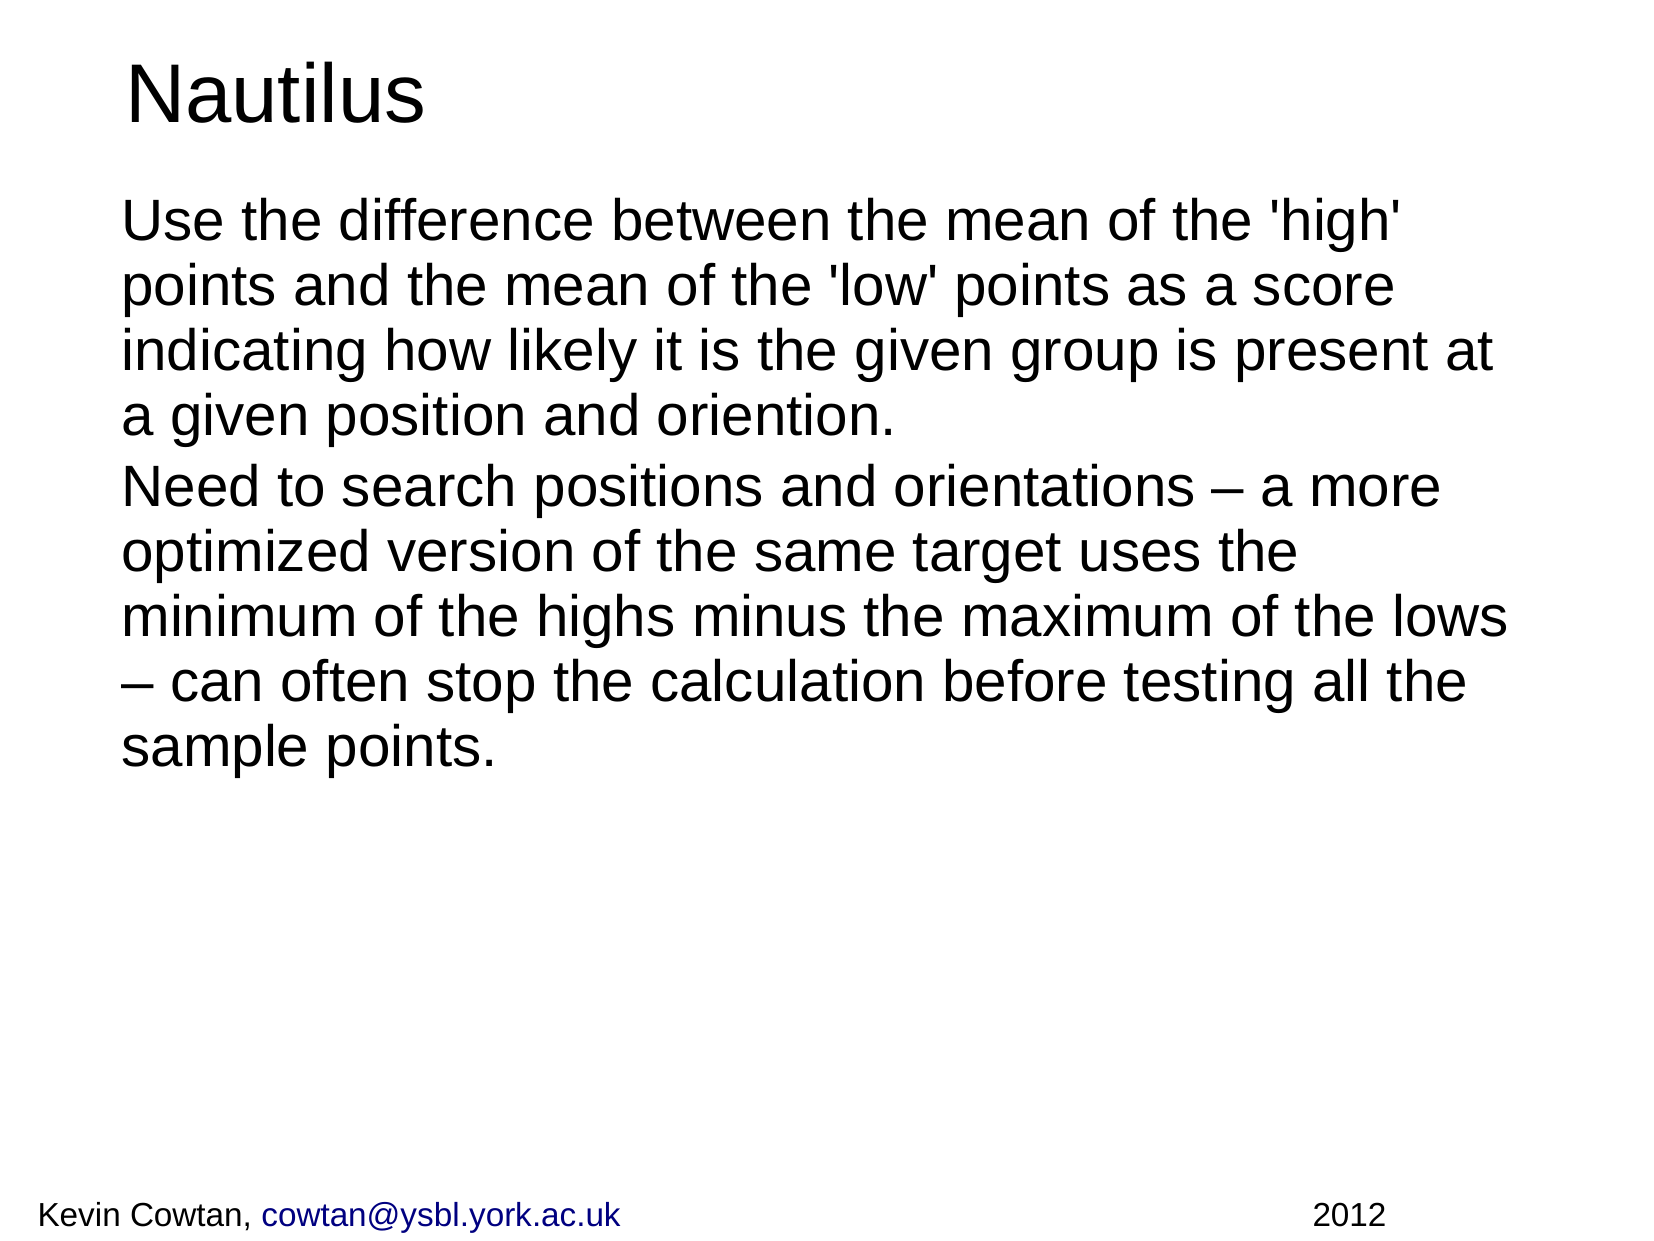

# Nautilus
Use the difference between the mean of the 'high' points and the mean of the 'low' points as a score indicating how likely it is the given group is present at a given position and oriention.
Need to search positions and orientations – a more optimized version of the same target uses the minimum of the highs minus the maximum of the lows – can often stop the calculation before testing all the sample points.